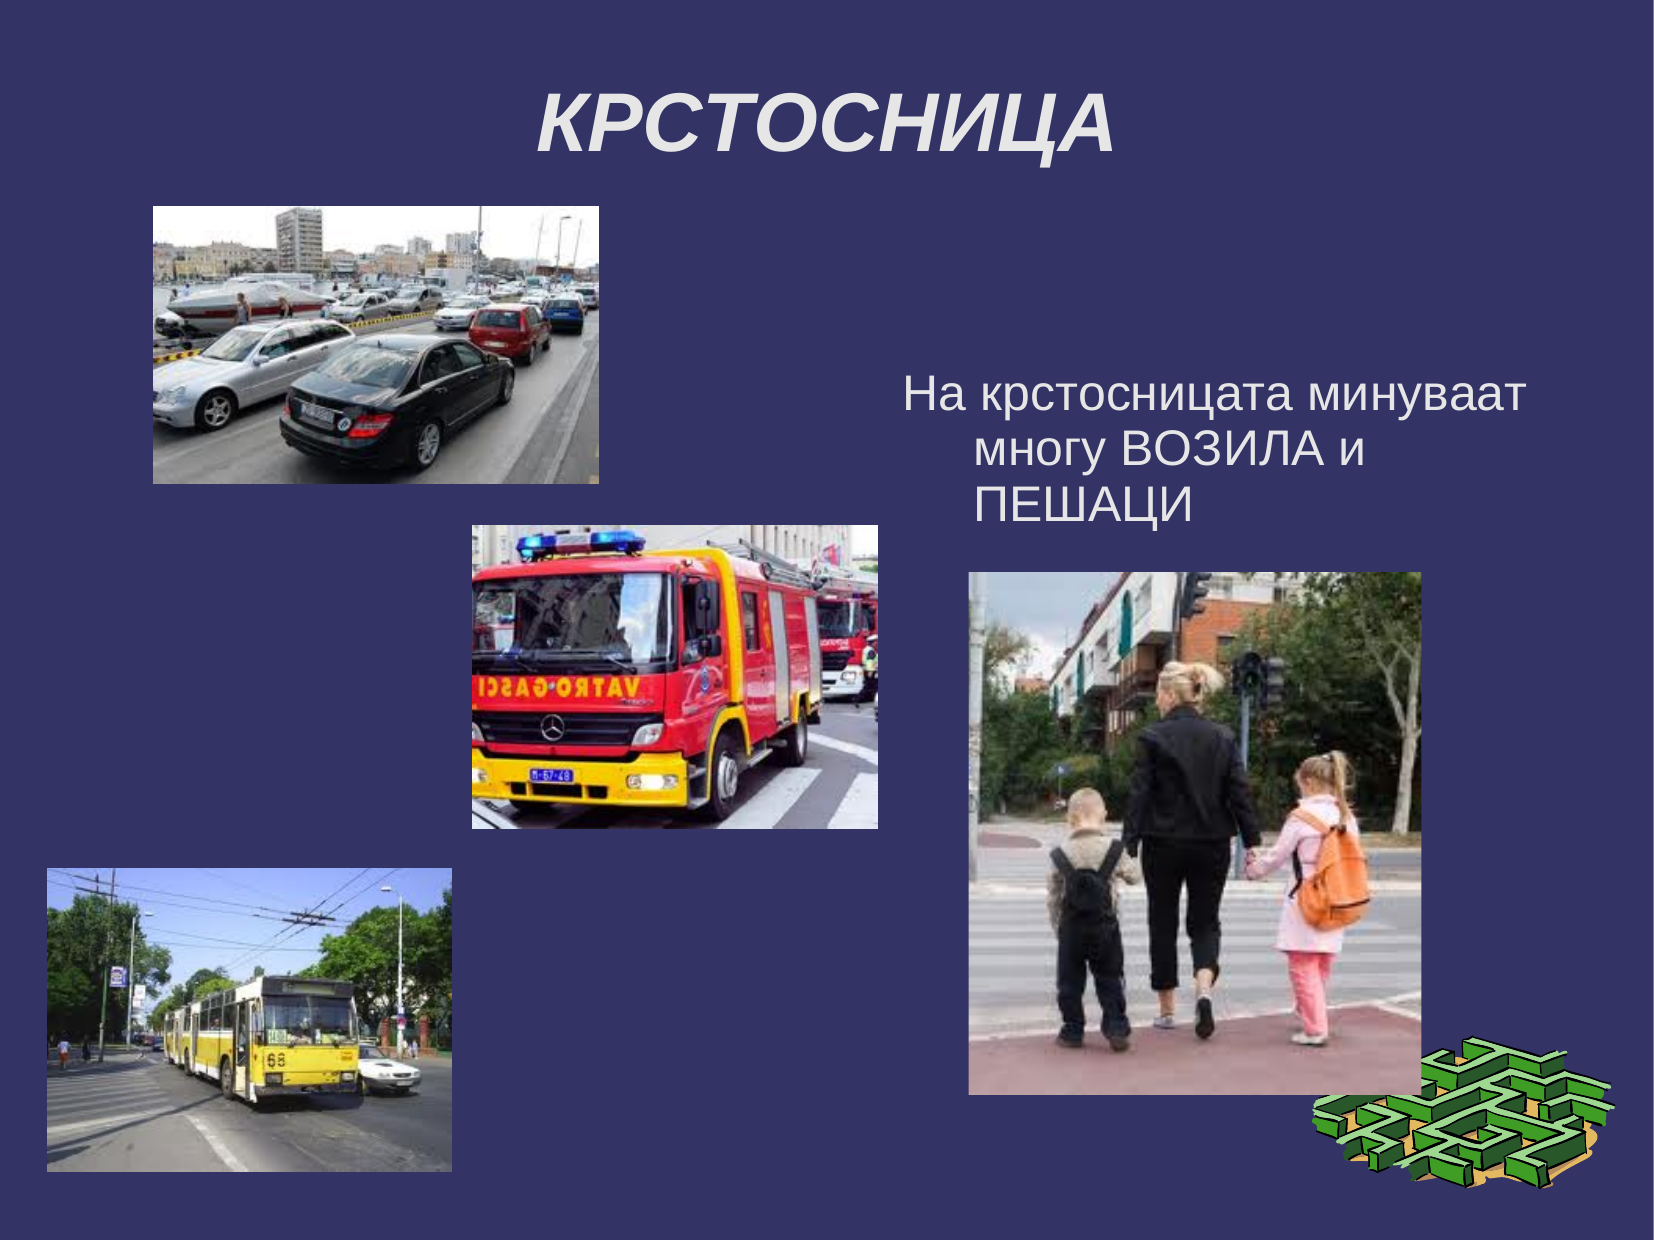

# КРСТОСНИЦА
На крстосницата минуваат многу ВОЗИЛА и ПЕШАЦИ